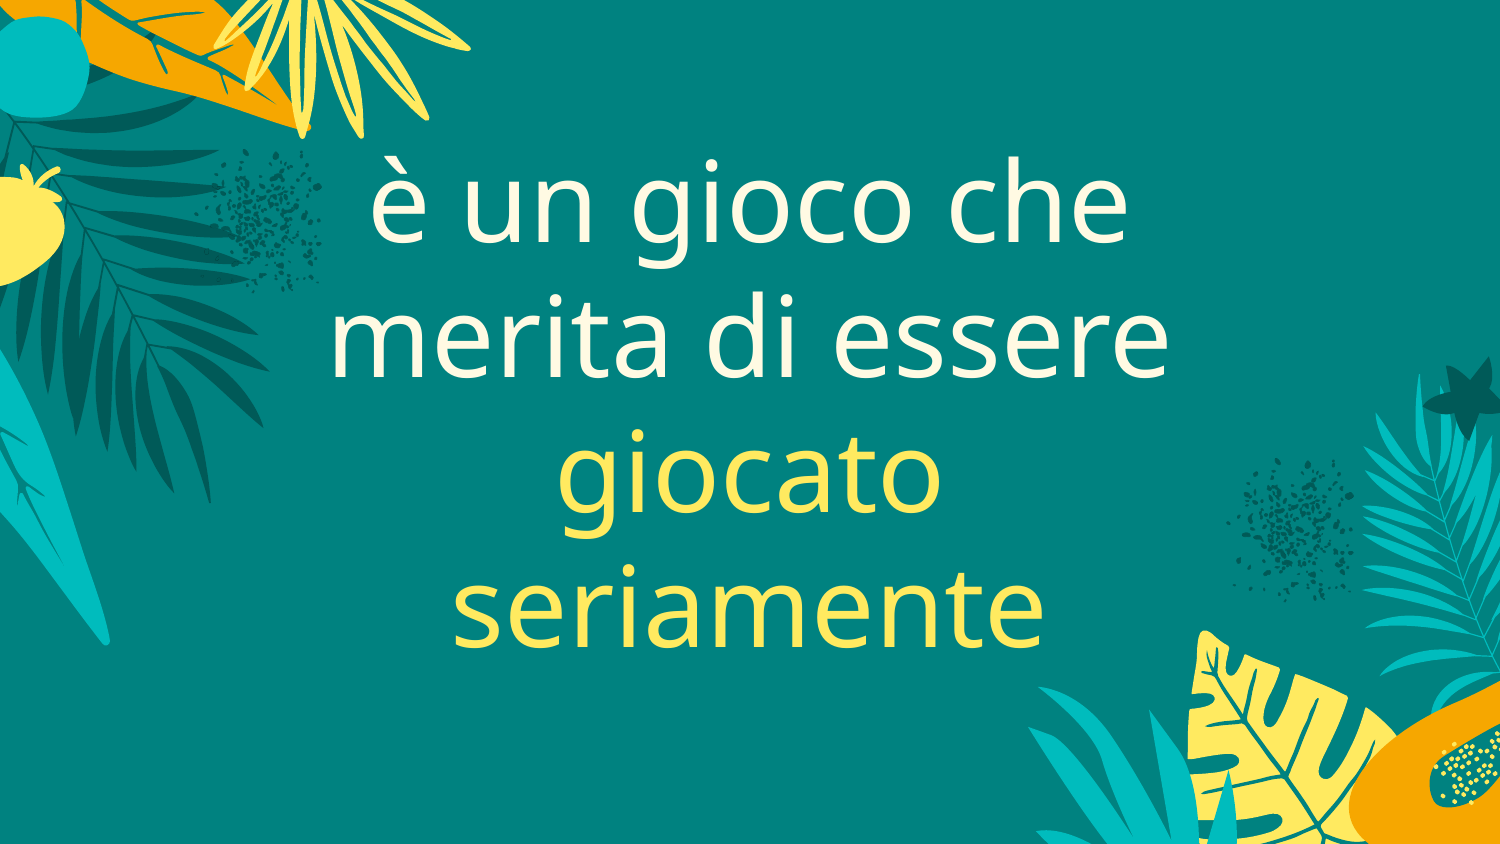

# è un gioco che merita di essere giocato seriamente